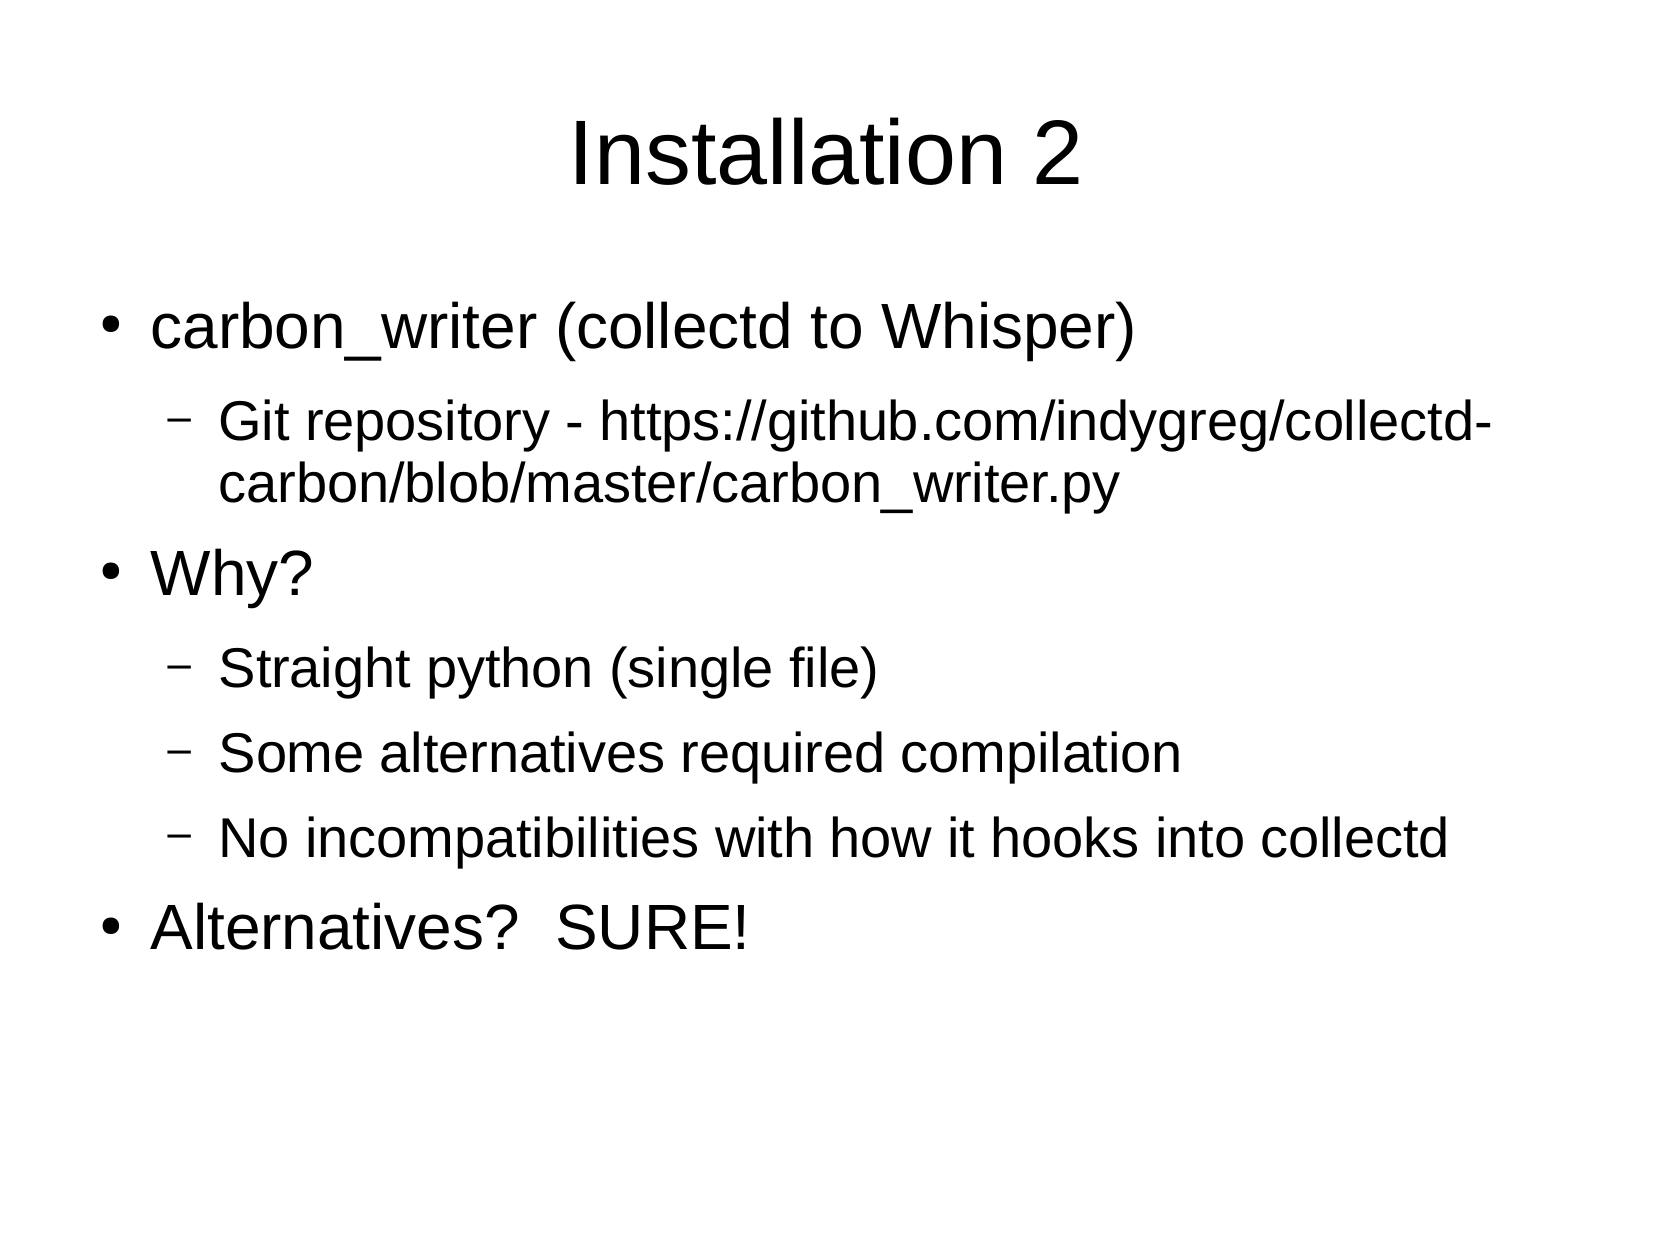

# Installation 2
carbon_writer (collectd to Whisper)
Git repository - https://github.com/indygreg/collectd-carbon/blob/master/carbon_writer.py
Why?
Straight python (single file)
Some alternatives required compilation
No incompatibilities with how it hooks into collectd
Alternatives? SURE!